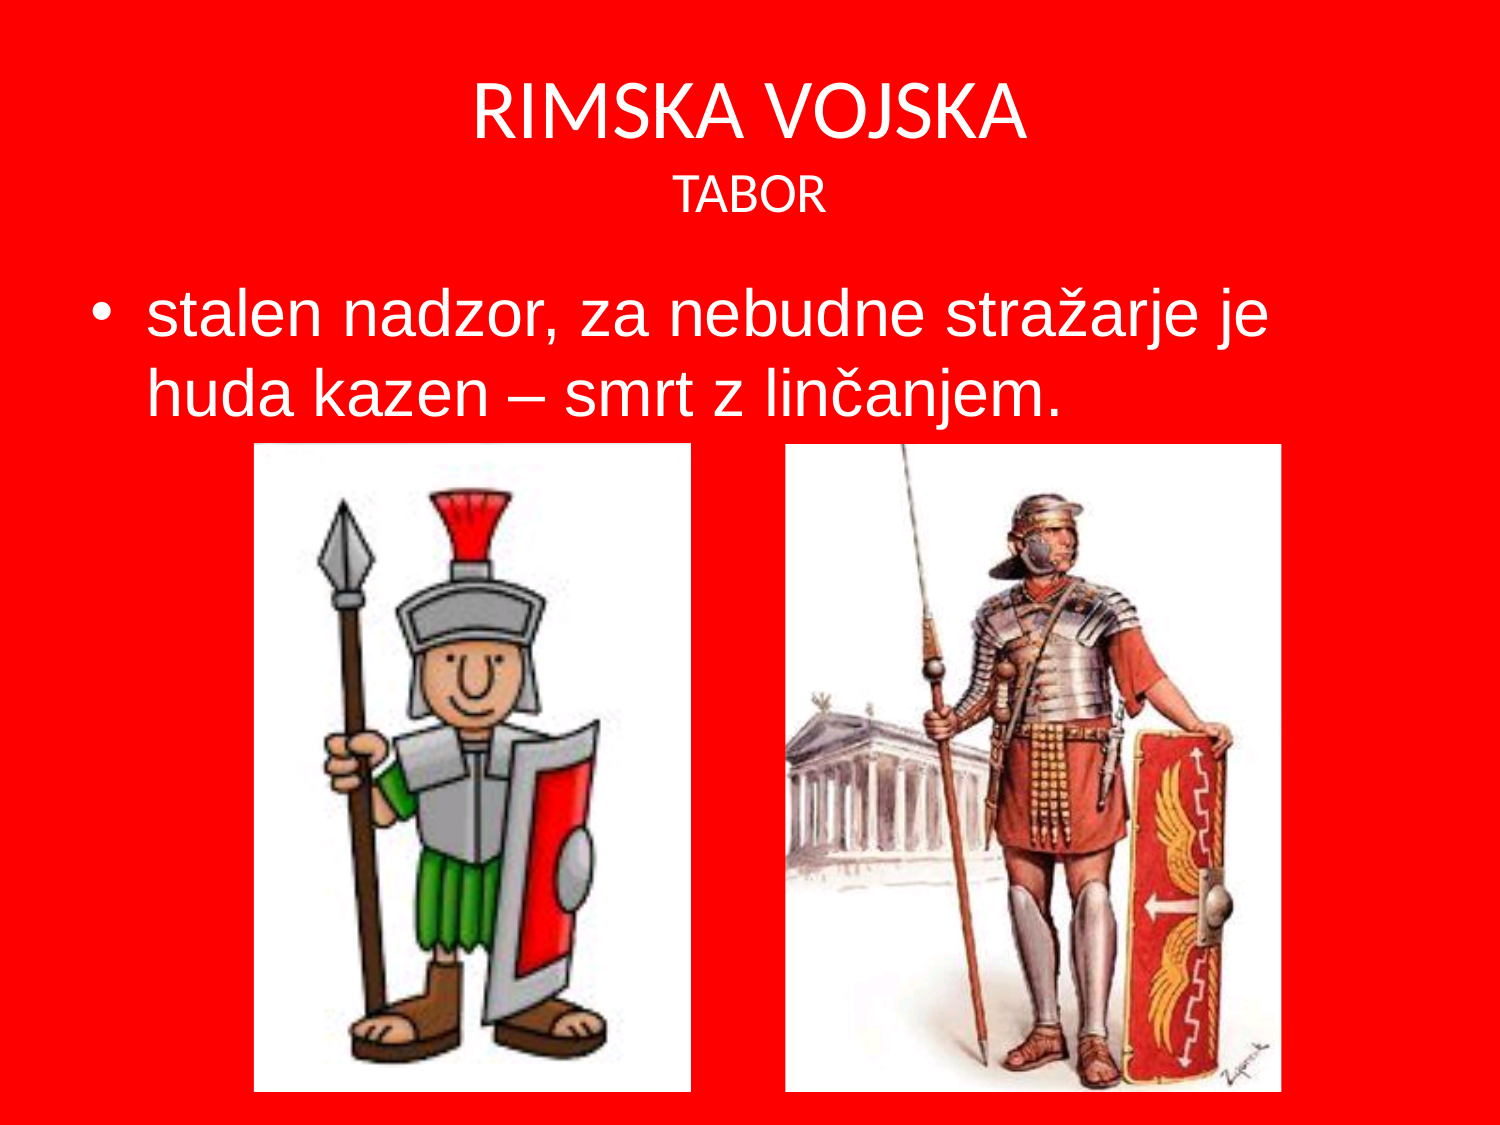

# RIMSKA VOJSKA TABOR
stalen nadzor, za nebudne stražarje je huda kazen – smrt z linčanjem.